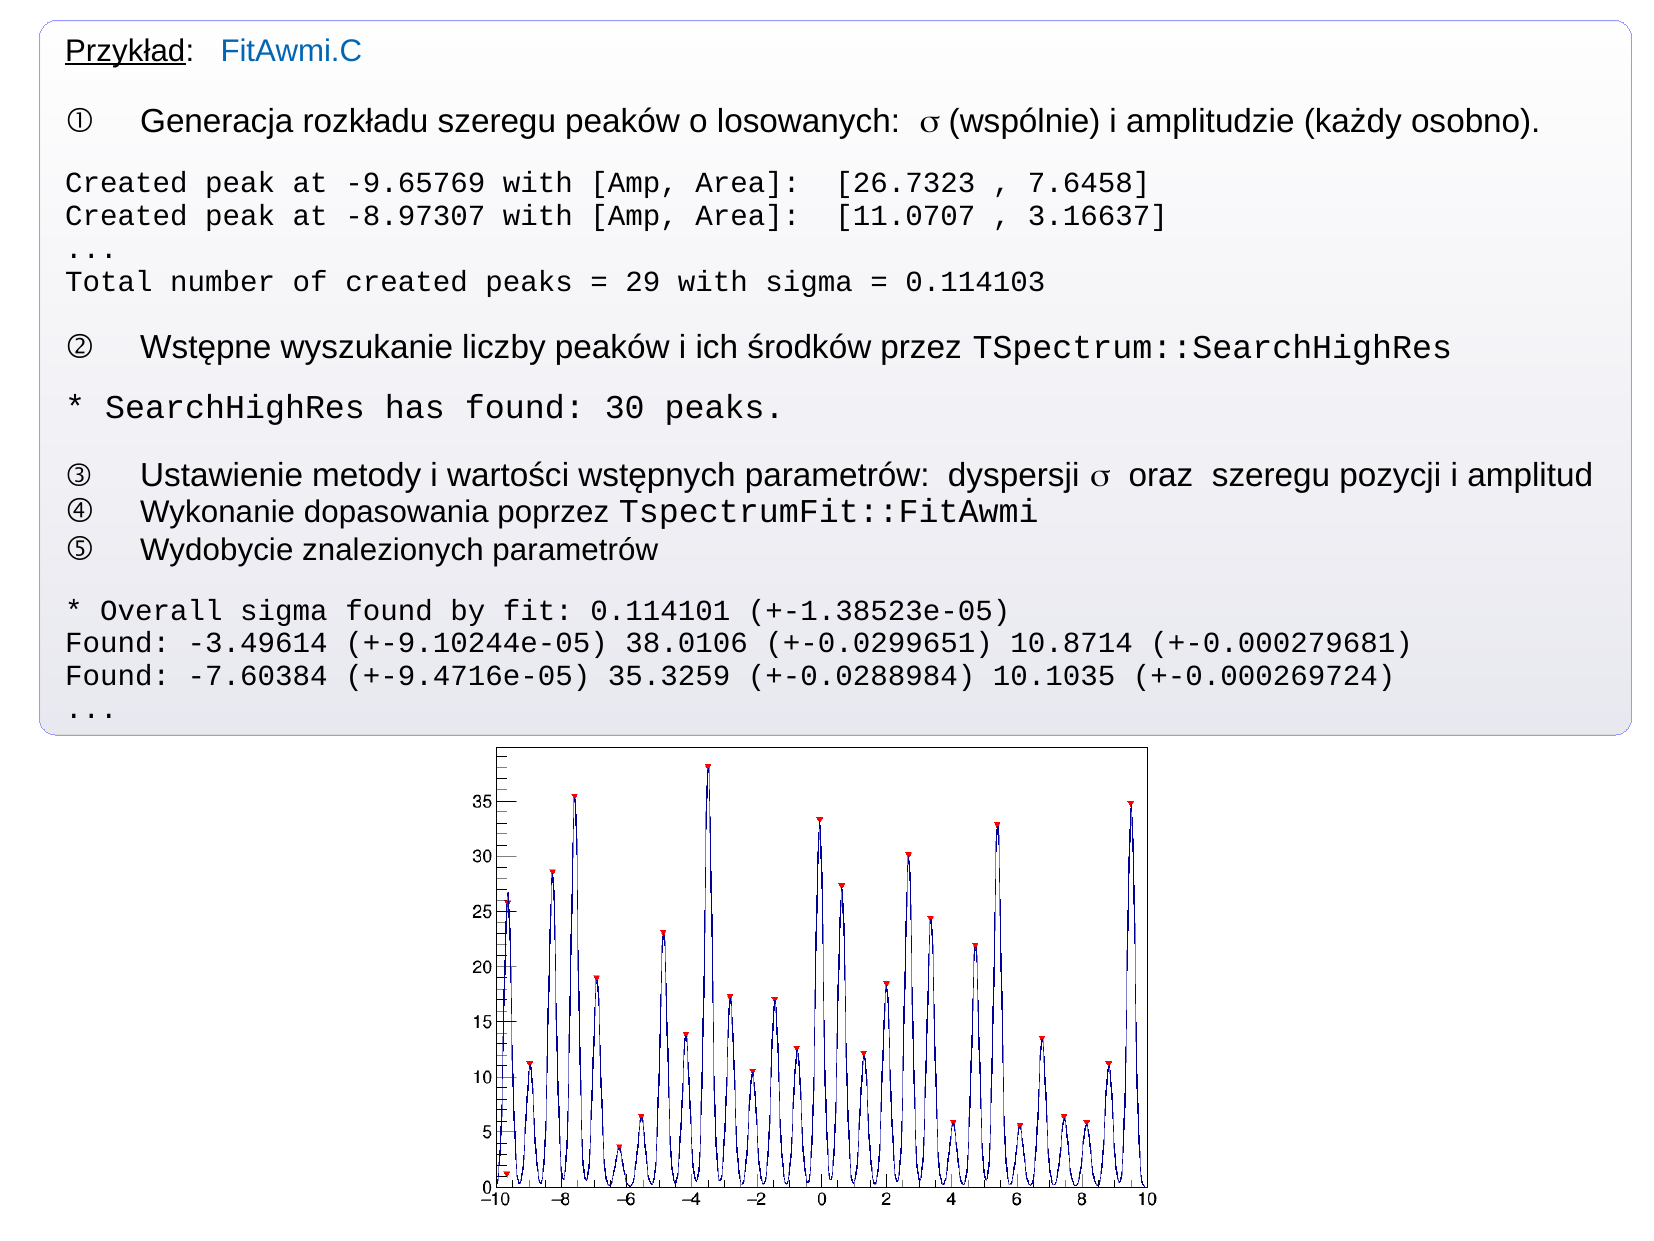

Przykład: FitAwmi.C
	Generacja rozkładu szeregu peaków o losowanych: σ (wspólnie) i amplitudzie (każdy osobno).
Created peak at -9.65769 with [Amp, Area]: [26.7323 , 7.6458]
Created peak at -8.97307 with [Amp, Area]: [11.0707 , 3.16637]
...
Total number of created peaks = 29 with sigma = 0.114103
	Wstępne wyszukanie liczby peaków i ich środków przez TSpectrum::SearchHighRes
* SearchHighRes has found: 30 peaks.
	Ustawienie metody i wartości wstępnych parametrów: dyspersji σ oraz szeregu pozycji i amplitud
	Wykonanie dopasowania poprzez TspectrumFit::FitAwmi
⑤	Wydobycie znalezionych parametrów
* Overall sigma found by fit: 0.114101 (+-1.38523e-05)
Found: -3.49614 (+-9.10244e-05) 38.0106 (+-0.0299651) 10.8714 (+-0.000279681)
Found: -7.60384 (+-9.4716e-05) 35.3259 (+-0.0288984) 10.1035 (+-0.000269724)
...